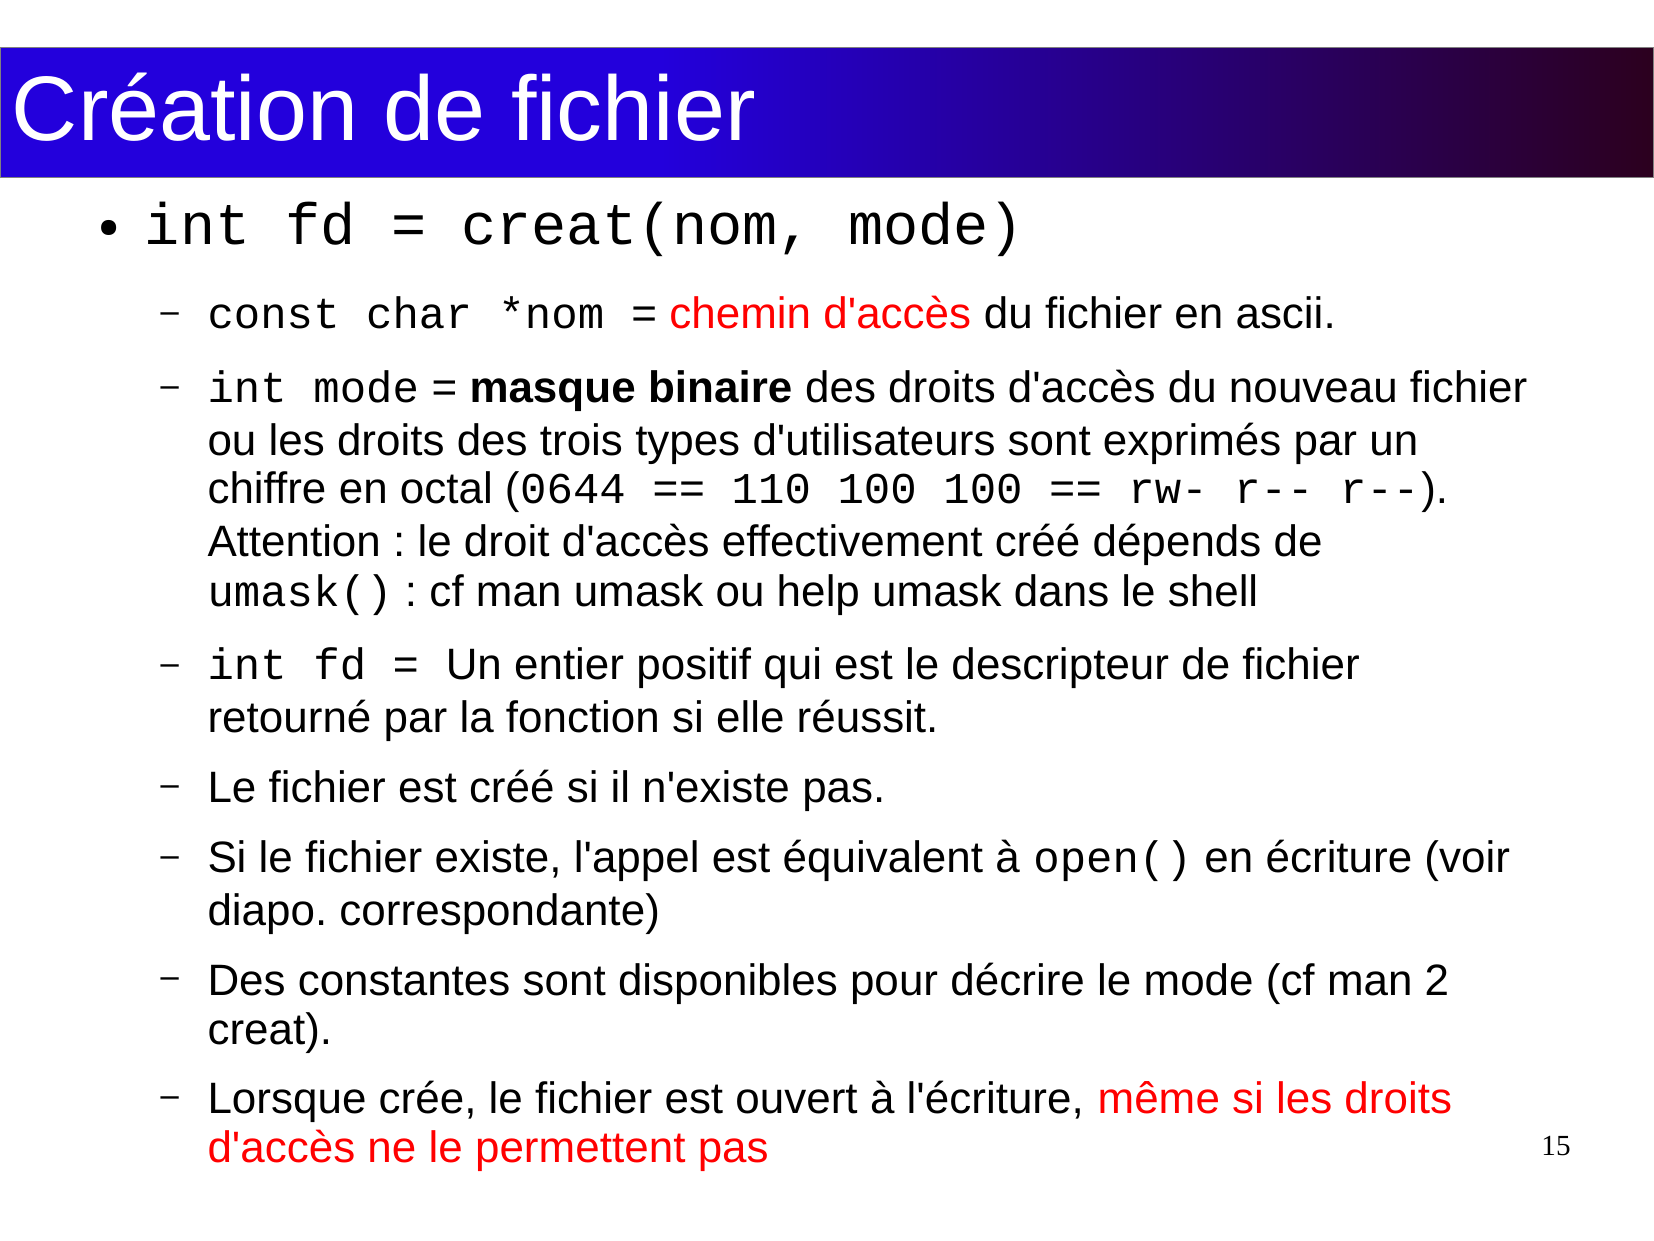

# Création de fichier
int fd = creat(nom, mode)
const char *nom = chemin d'accès du fichier en ascii.
int mode = masque binaire des droits d'accès du nouveau fichier ou les droits des trois types d'utilisateurs sont exprimés par un chiffre en octal (0644 == 110 100 100 == rw- r-- r--). Attention : le droit d'accès effectivement créé dépends de umask() : cf man umask ou help umask dans le shell
int fd = Un entier positif qui est le descripteur de fichier retourné par la fonction si elle réussit.
Le fichier est créé si il n'existe pas.
Si le fichier existe, l'appel est équivalent à open() en écriture (voir diapo. correspondante)
Des constantes sont disponibles pour décrire le mode (cf man 2 creat).
Lorsque crée, le fichier est ouvert à l'écriture, même si les droits d'accès ne le permettent pas
15